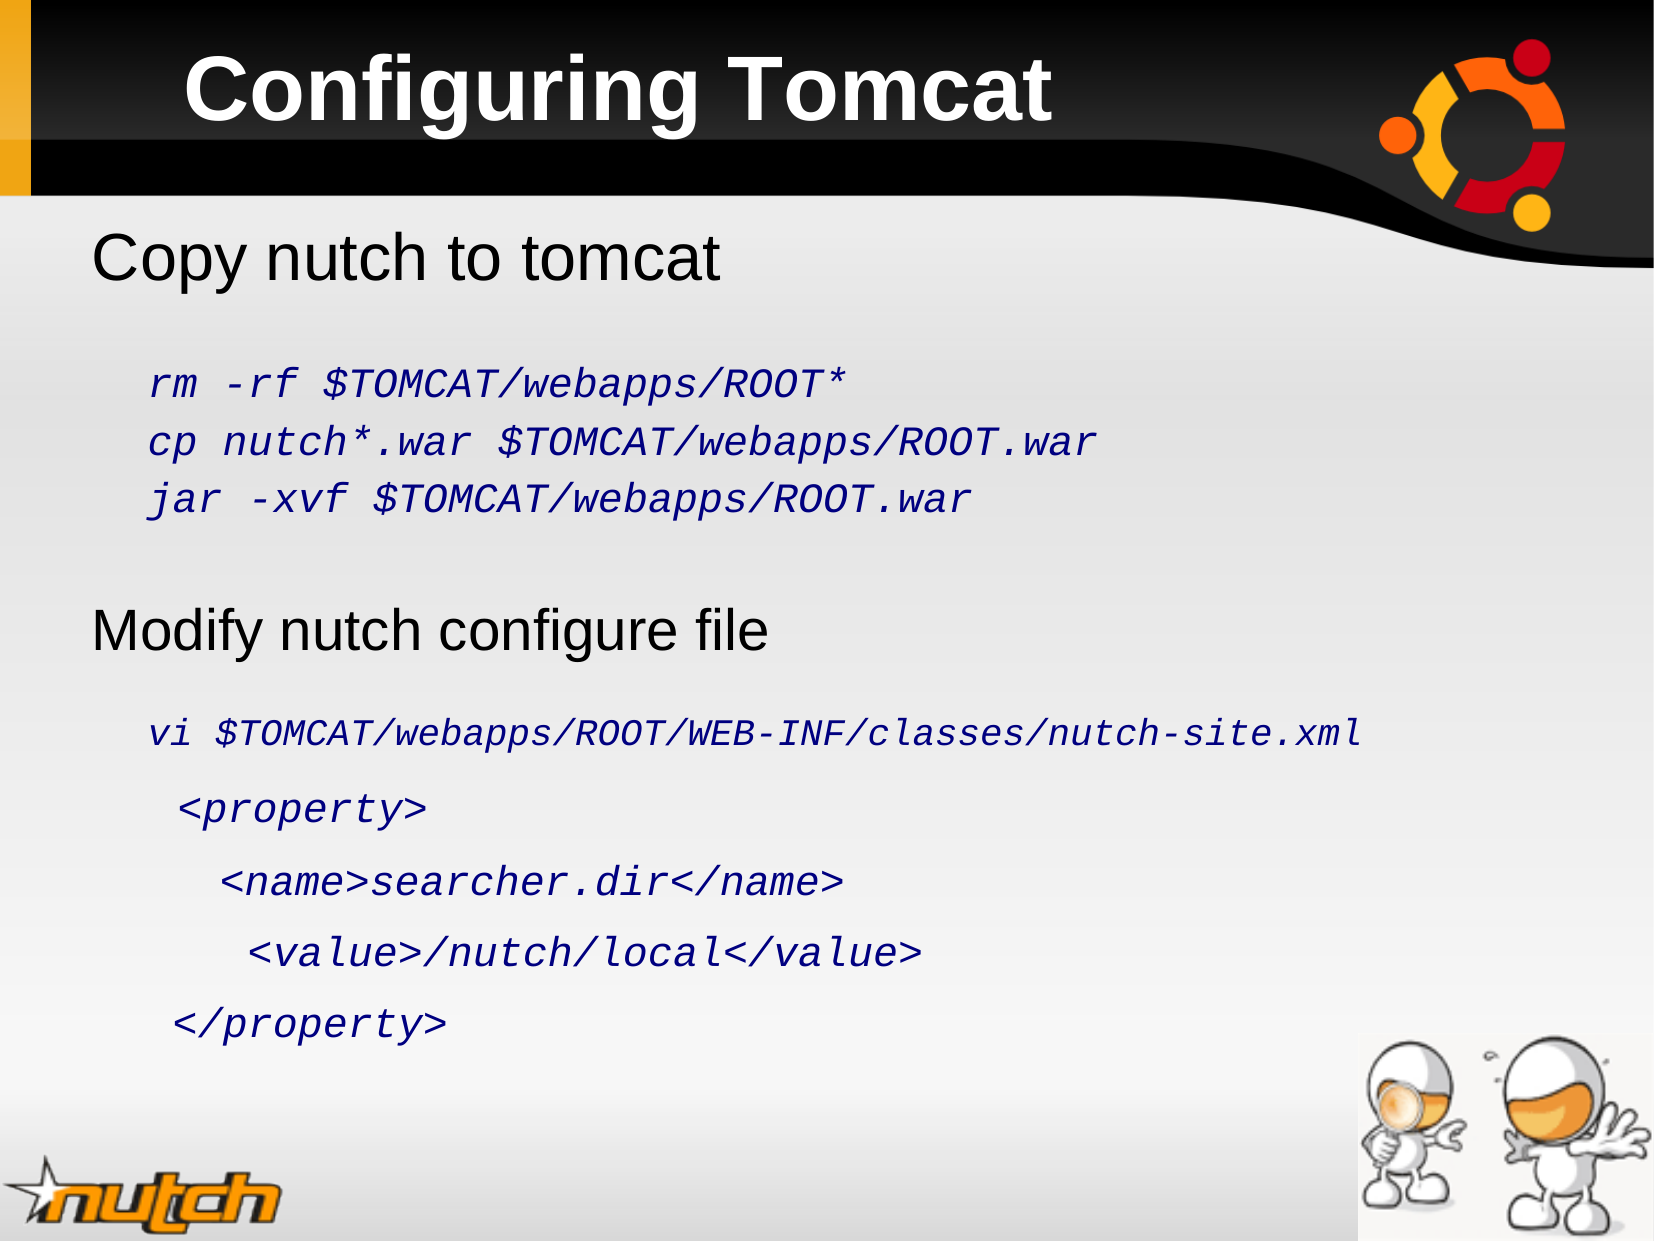

# Configuring Tomcat
Copy nutch to tomcat
rm -rf $TOMCAT/webapps/ROOT*
cp nutch*.war $TOMCAT/webapps/ROOT.war
jar -xvf $TOMCAT/webapps/ROOT.war
Modify nutch configure file
vi $TOMCAT/webapps/ROOT/WEB-INF/classes/nutch-site.xml
 <property>
	<name>searcher.dir</name>
 <value>/nutch/local</value>
 </property>